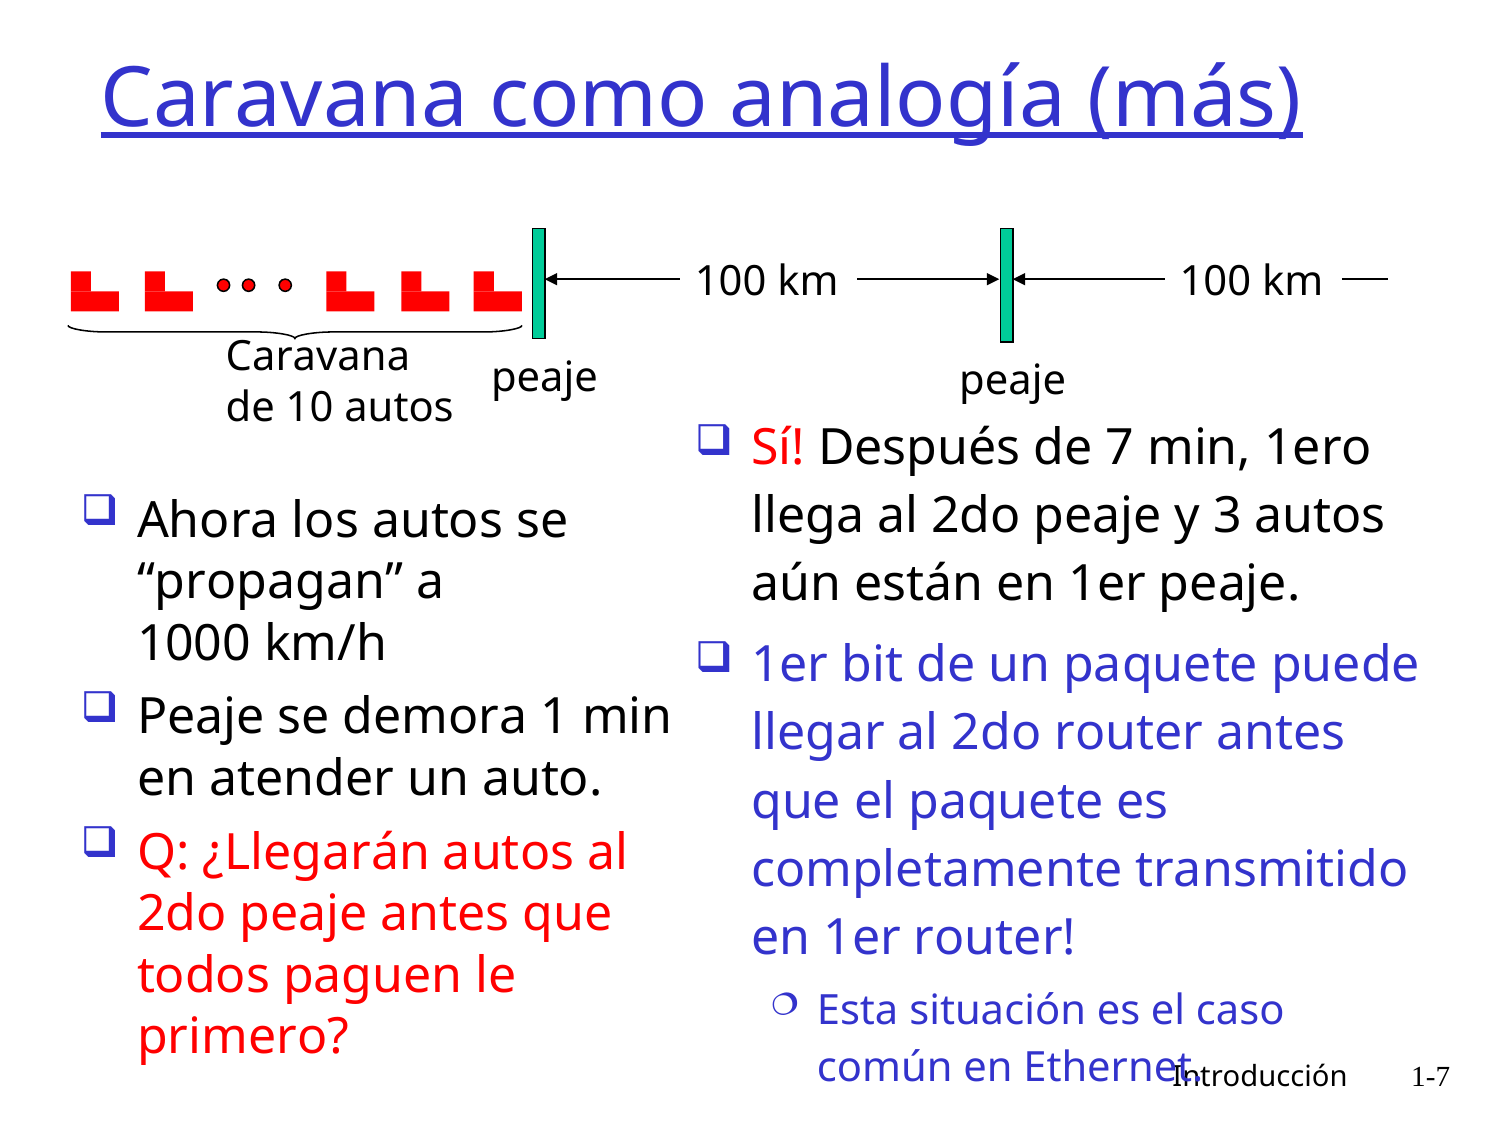

# Caravana como analogía (más)
peaje
peaje
100 km
100 km
Caravana
de 10 autos
Sí! Después de 7 min, 1ero llega al 2do peaje y 3 autos aún están en 1er peaje.
1er bit de un paquete puede llegar al 2do router antes que el paquete es completamente transmitido en 1er router!
Esta situación es el caso común en Ethernet.
Ahora los autos se “propagan” a
1000 km/h
Peaje se demora 1 min en atender un auto.
Q: ¿Llegarán autos al 2do peaje antes que todos paguen le primero?
 Introducción